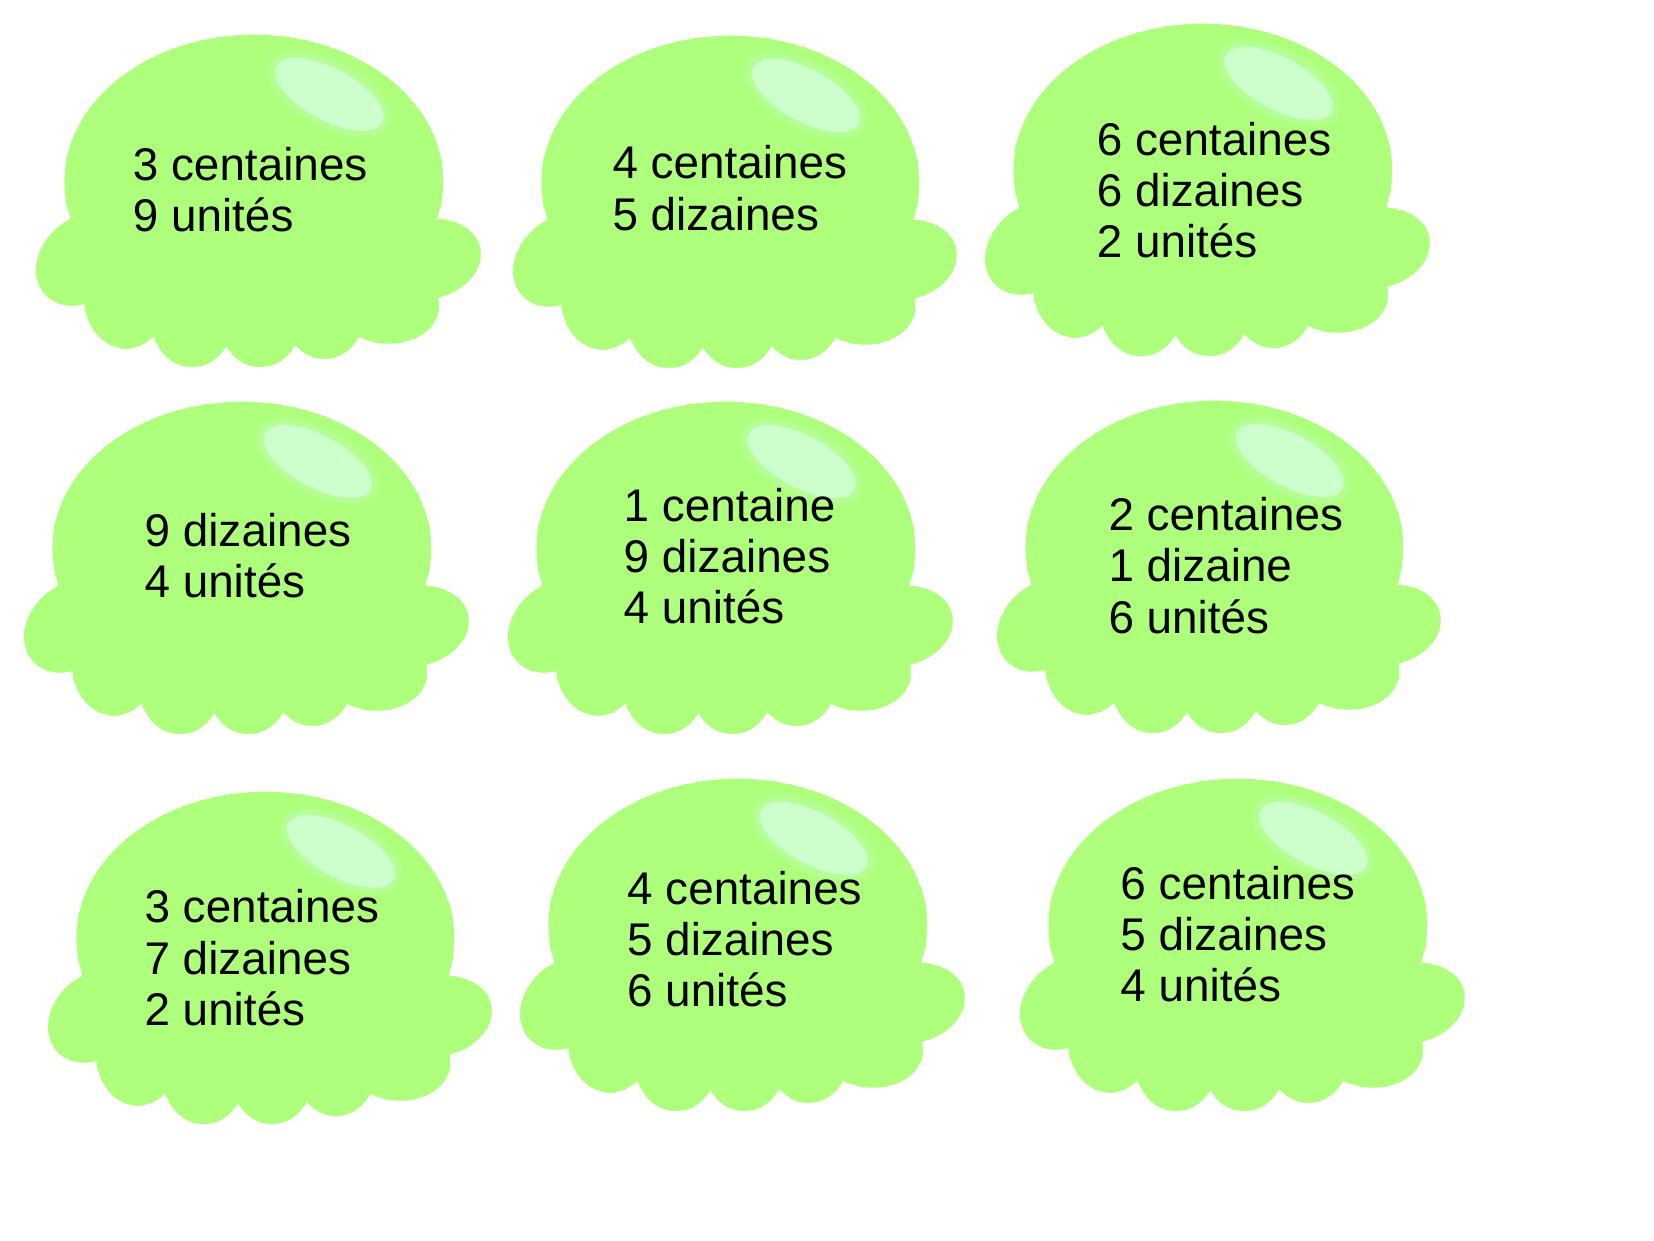

6 centaines
6 dizaines
2 unités
4 centaines
5 dizaines
3 centaines
9 unités
1 centaine
9 dizaines
4 unités
2 centaines
1 dizaine
6 unités
9 dizaines
4 unités
6 centaines
5 dizaines
4 unités
4 centaines
5 dizaines
6 unités
3 centaines
7 dizaines
2 unités